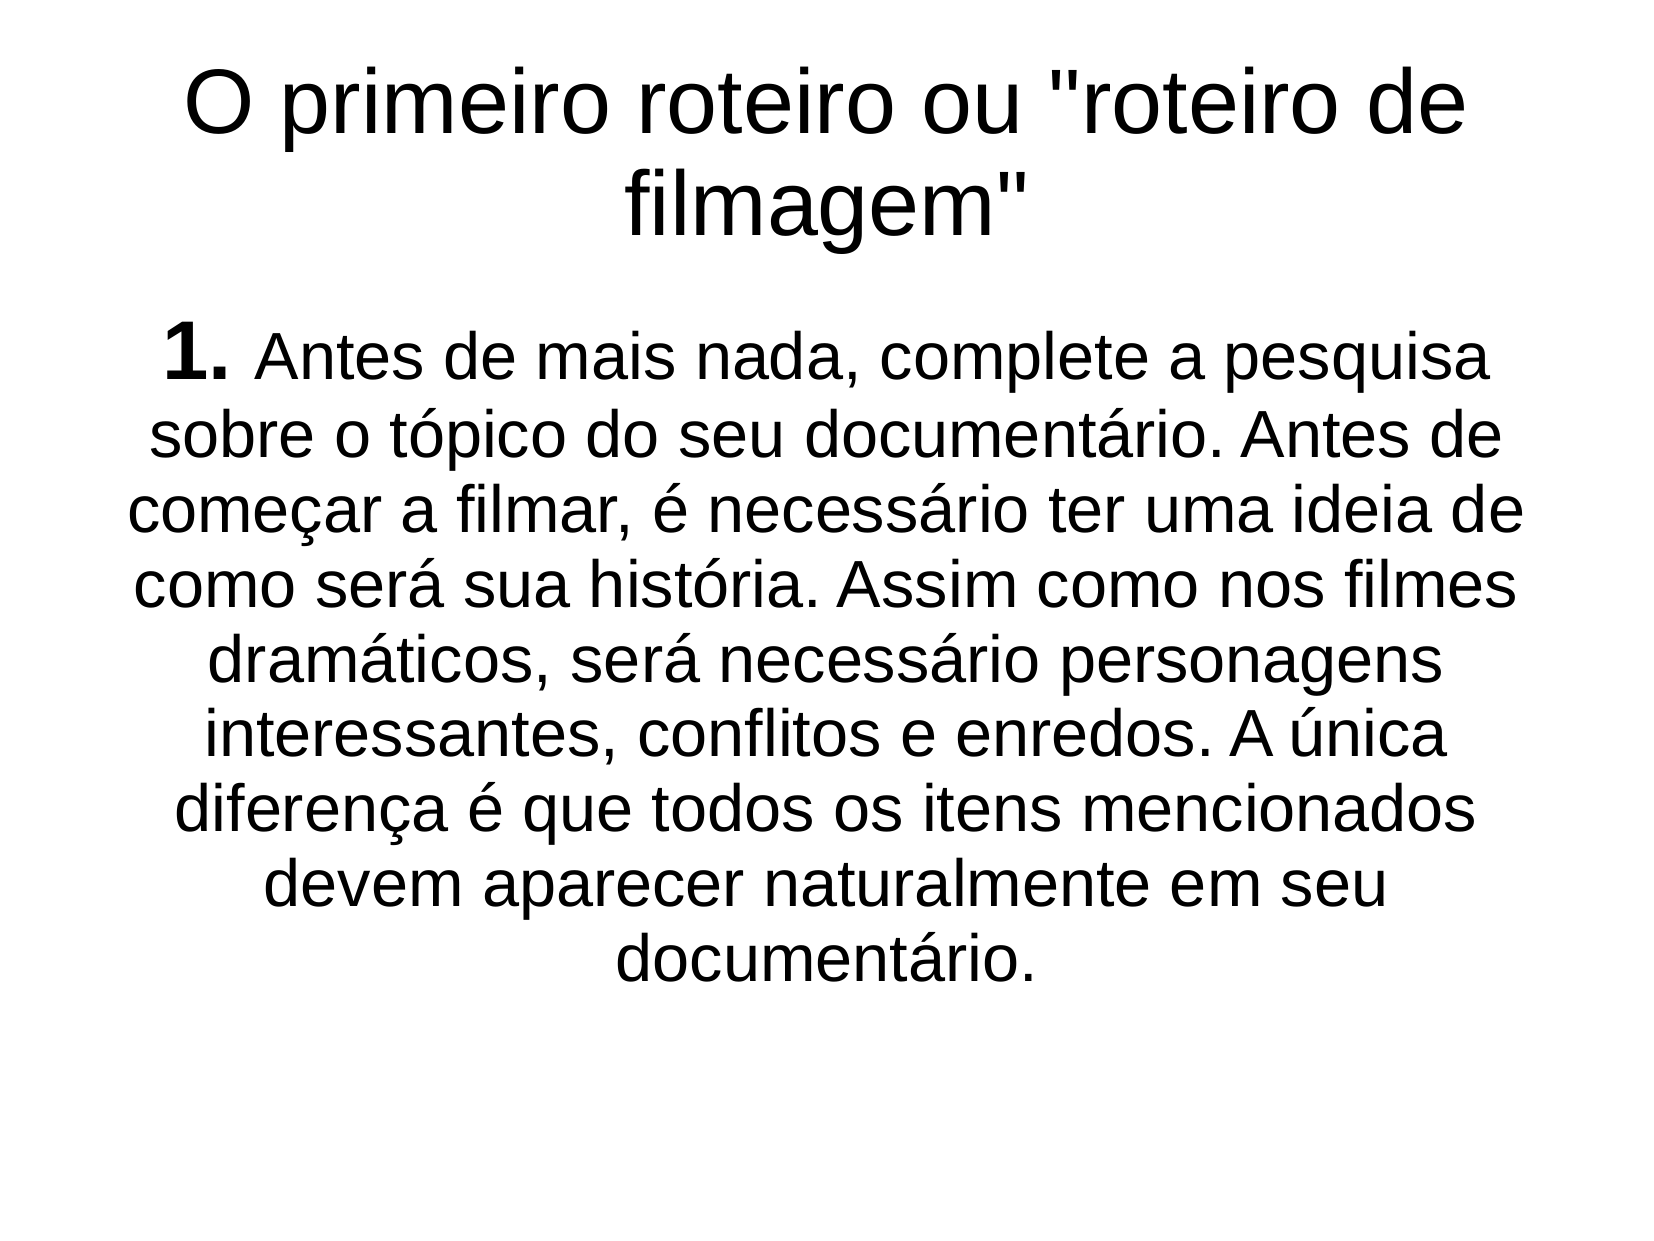

# O primeiro roteiro ou "roteiro de filmagem"
1. Antes de mais nada, complete a pesquisa sobre o tópico do seu documentário. Antes de começar a filmar, é necessário ter uma ideia de como será sua história. Assim como nos filmes dramáticos, será necessário personagens interessantes, conflitos e enredos. A única diferença é que todos os itens mencionados devem aparecer naturalmente em seu documentário.